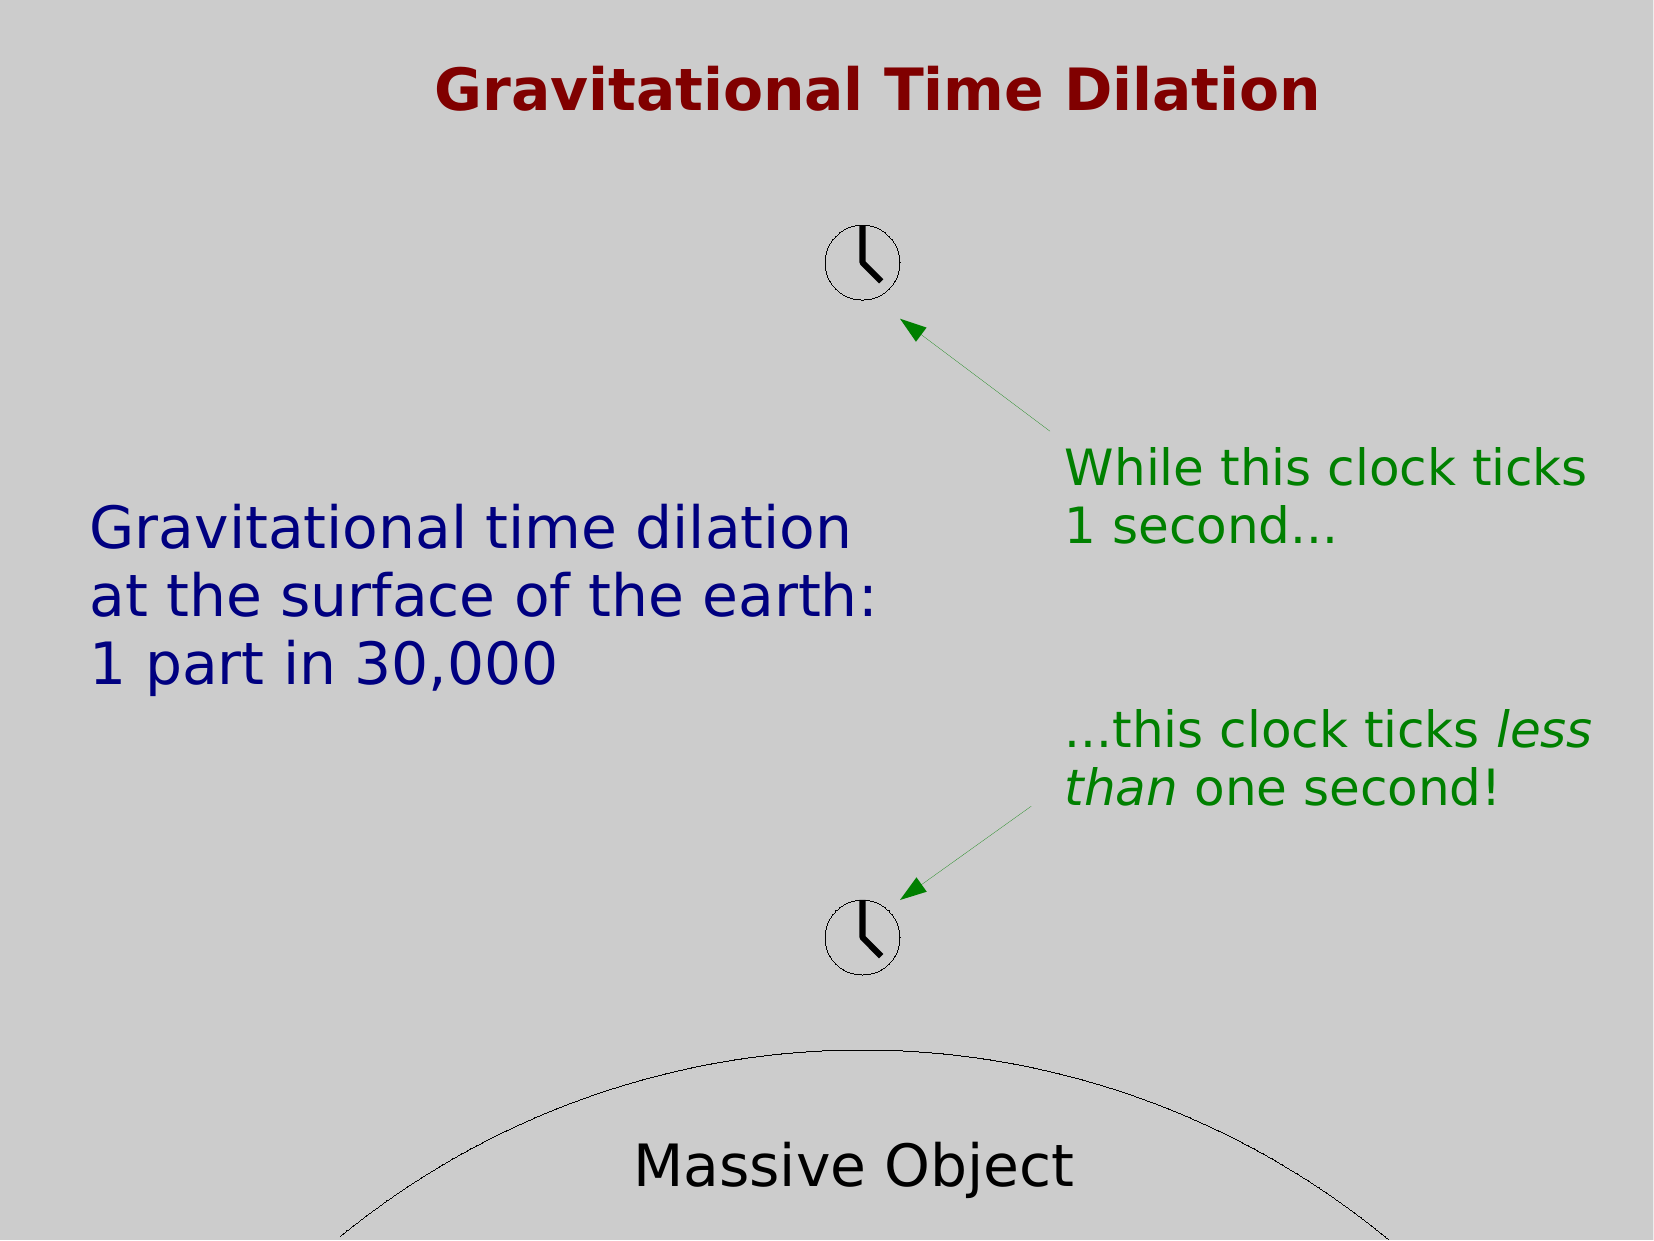

Gravitational Time Dilation
While this clock ticks
1 second...
Gravitational time dilation
at the surface of the earth:
1 part in 30,000
...this clock ticks less
than one second!
Massive Object